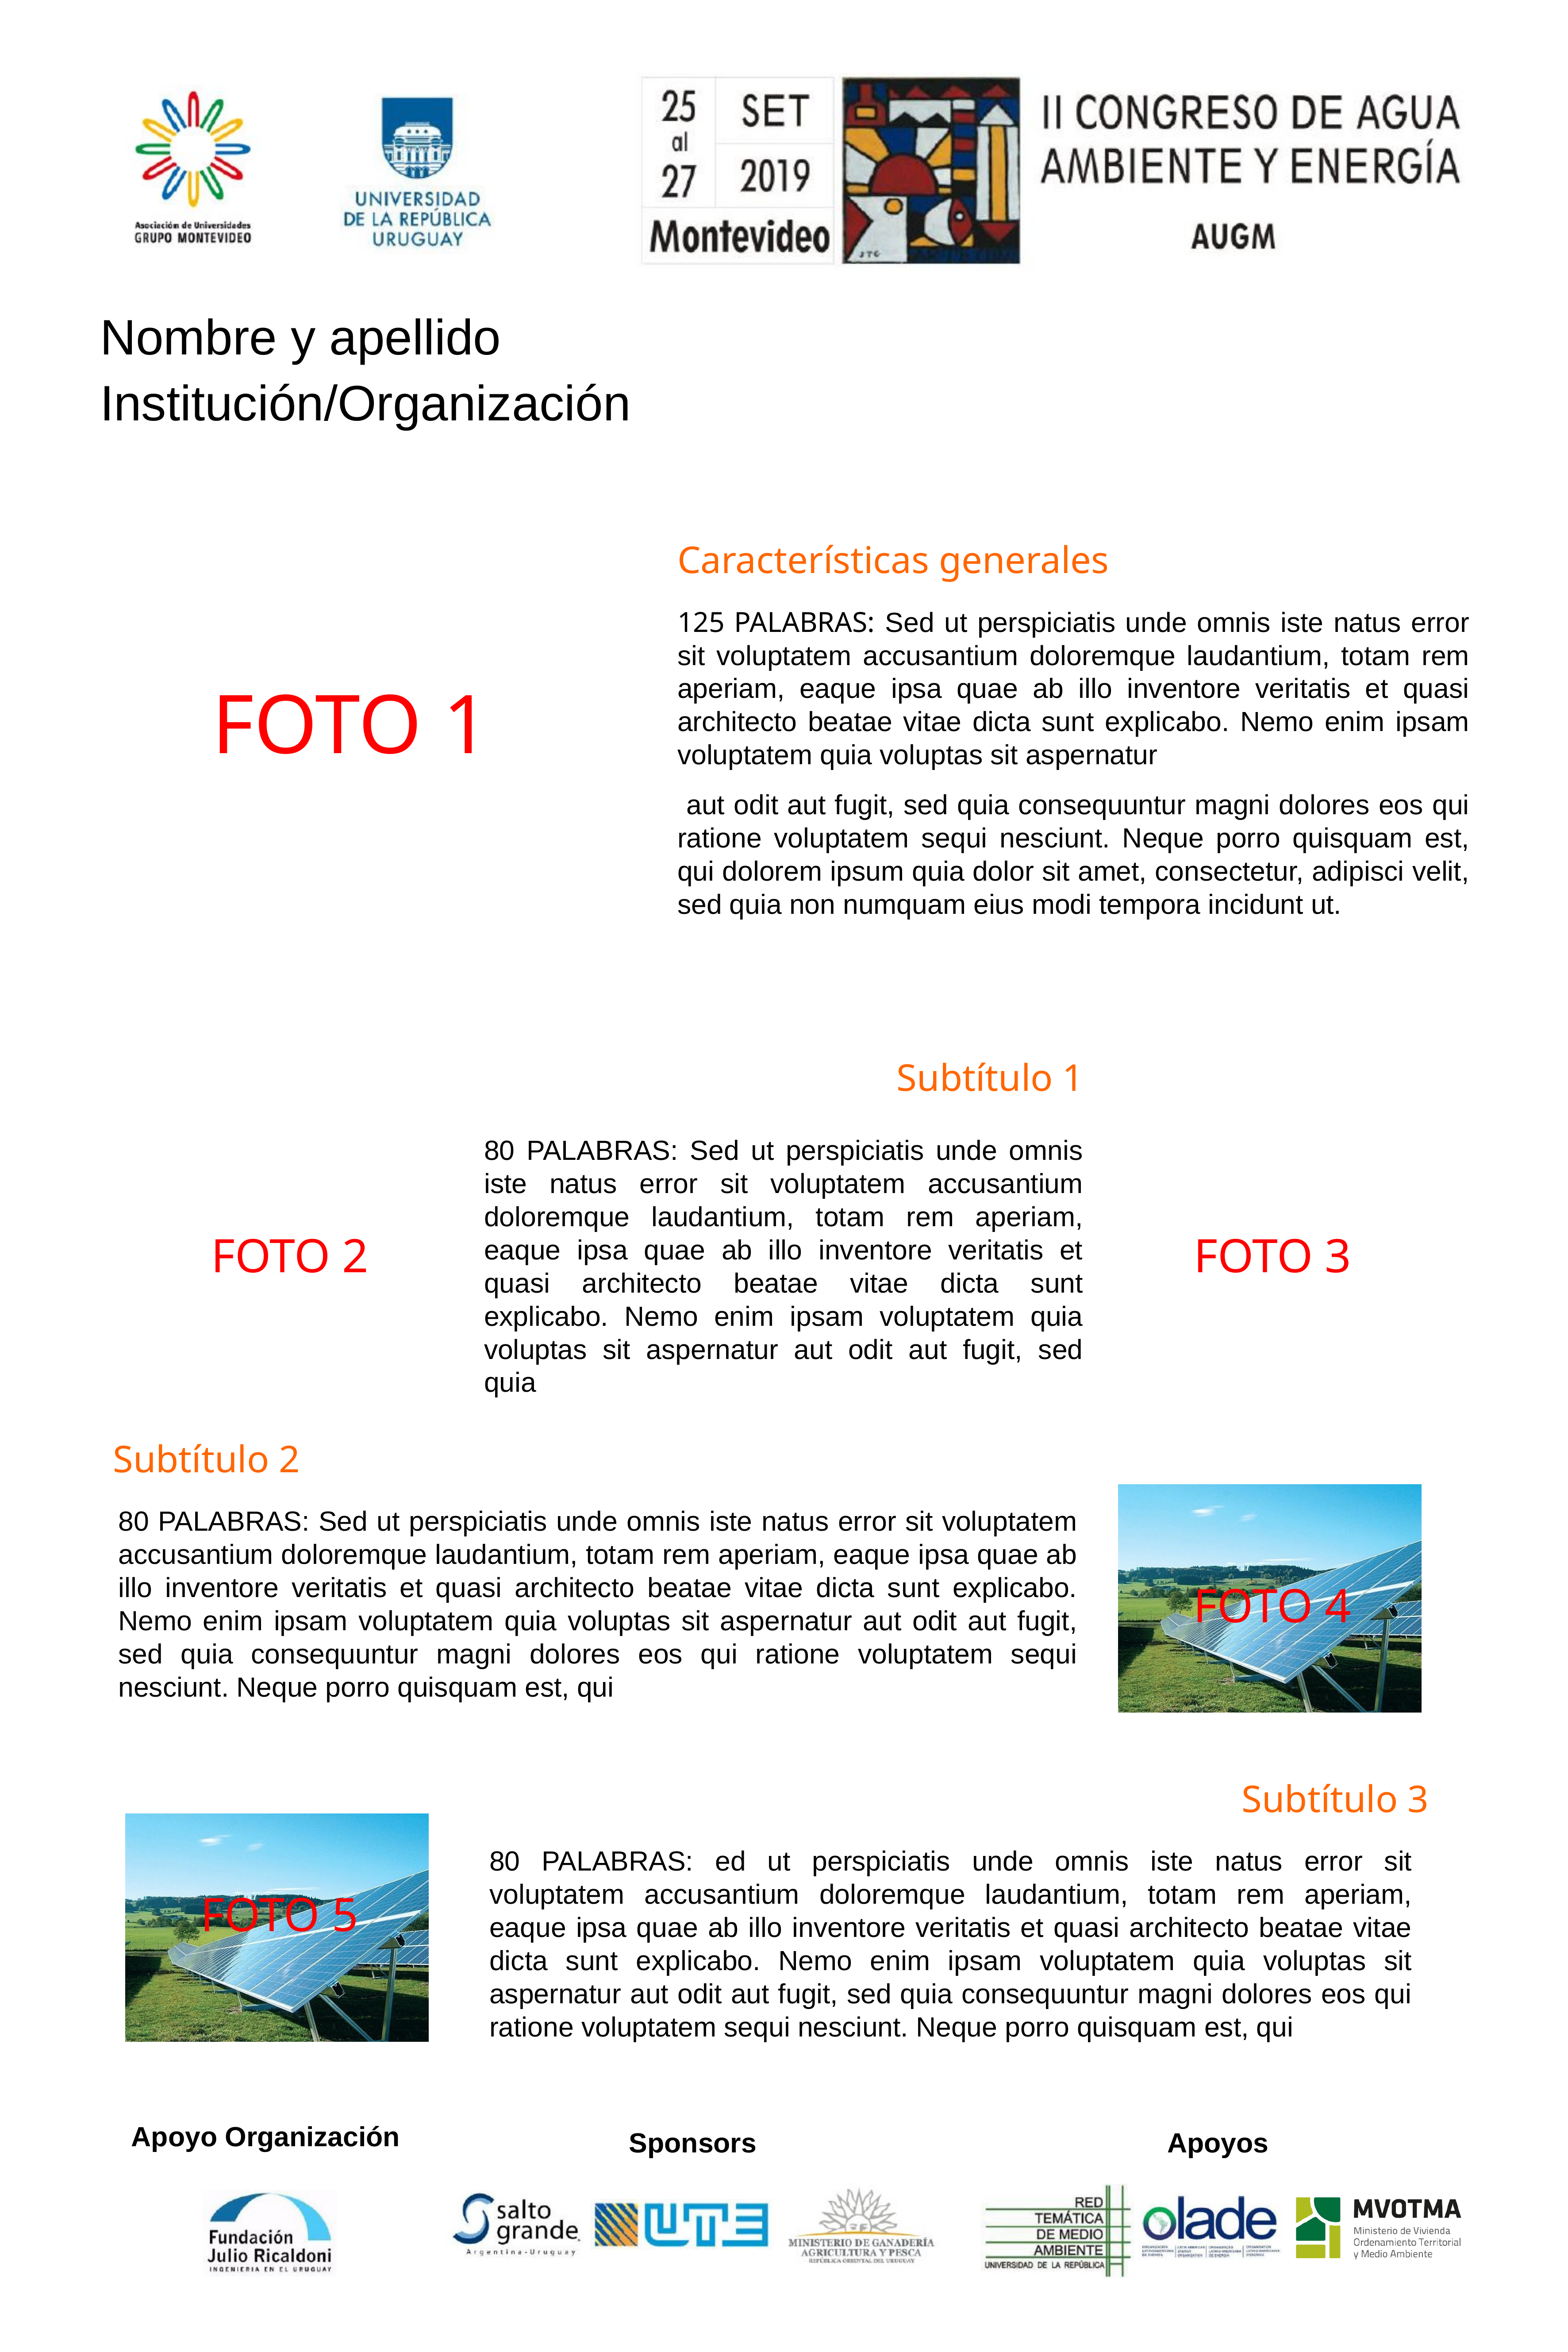

Nombre y apellido
Institución/Organización
Características generales
125 PALABRAS: Sed ut perspiciatis unde omnis iste natus error sit voluptatem accusantium doloremque laudantium, totam rem aperiam, eaque ipsa quae ab illo inventore veritatis et quasi architecto beatae vitae dicta sunt explicabo. Nemo enim ipsam voluptatem quia voluptas sit aspernatur
 aut odit aut fugit, sed quia consequuntur magni dolores eos qui ratione voluptatem sequi nesciunt. Neque porro quisquam est, qui dolorem ipsum quia dolor sit amet, consectetur, adipisci velit, sed quia non numquam eius modi tempora incidunt ut.
FOTO 1
Subtítulo 1
80 PALABRAS: Sed ut perspiciatis unde omnis iste natus error sit voluptatem accusantium doloremque laudantium, totam rem aperiam, eaque ipsa quae ab illo inventore veritatis et quasi architecto beatae vitae dicta sunt explicabo. Nemo enim ipsam voluptatem quia voluptas sit aspernatur aut odit aut fugit, sed quia
FOTO 2
FOTO 3
Subtítulo 2
80 PALABRAS: Sed ut perspiciatis unde omnis iste natus error sit voluptatem accusantium doloremque laudantium, totam rem aperiam, eaque ipsa quae ab illo inventore veritatis et quasi architecto beatae vitae dicta sunt explicabo. Nemo enim ipsam voluptatem quia voluptas sit aspernatur aut odit aut fugit, sed quia consequuntur magni dolores eos qui ratione voluptatem sequi nesciunt. Neque porro quisquam est, qui
FOTO 4
Subtítulo 3
80 PALABRAS: ed ut perspiciatis unde omnis iste natus error sit voluptatem accusantium doloremque laudantium, totam rem aperiam, eaque ipsa quae ab illo inventore veritatis et quasi architecto beatae vitae dicta sunt explicabo. Nemo enim ipsam voluptatem quia voluptas sit aspernatur aut odit aut fugit, sed quia consequuntur magni dolores eos qui ratione voluptatem sequi nesciunt. Neque porro quisquam est, qui
FOTO 5
Apoyo Organización
Sponsors
Apoyos